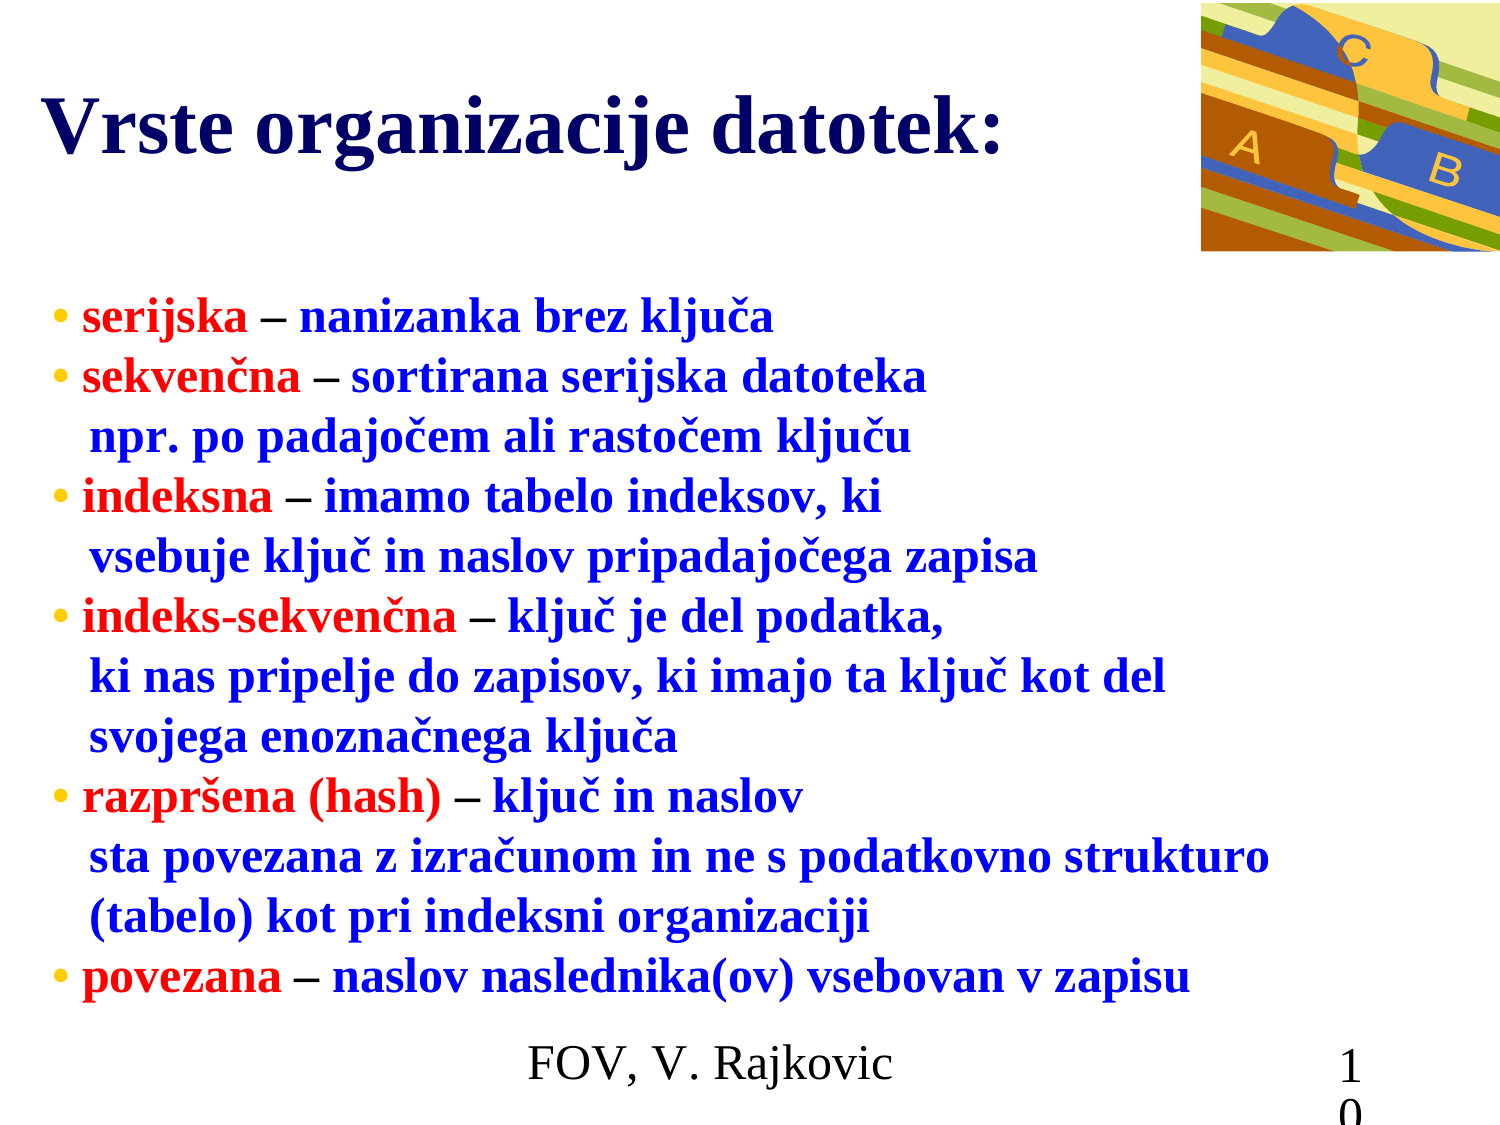

Vrste organizacije datotek:
• serijska – nanizanka brez ključa
• sekvenčna – sortirana serijska datoteka
 npr. po padajočem ali rastočem ključu
• indeksna – imamo tabelo indeksov, ki
 vsebuje ključ in naslov pripadajočega zapisa
• indeks-sekvenčna – ključ je del podatka,
 ki nas pripelje do zapisov, ki imajo ta ključ kot del
 svojega enoznačnega ključa
• razpršena (hash) – ključ in naslov
 sta povezana z izračunom in ne s podatkovno strukturo
 (tabelo) kot pri indeksni organizaciji
• povezana – naslov naslednika(ov) vsebovan v zapisu
FOV, V. Rajkovic
10